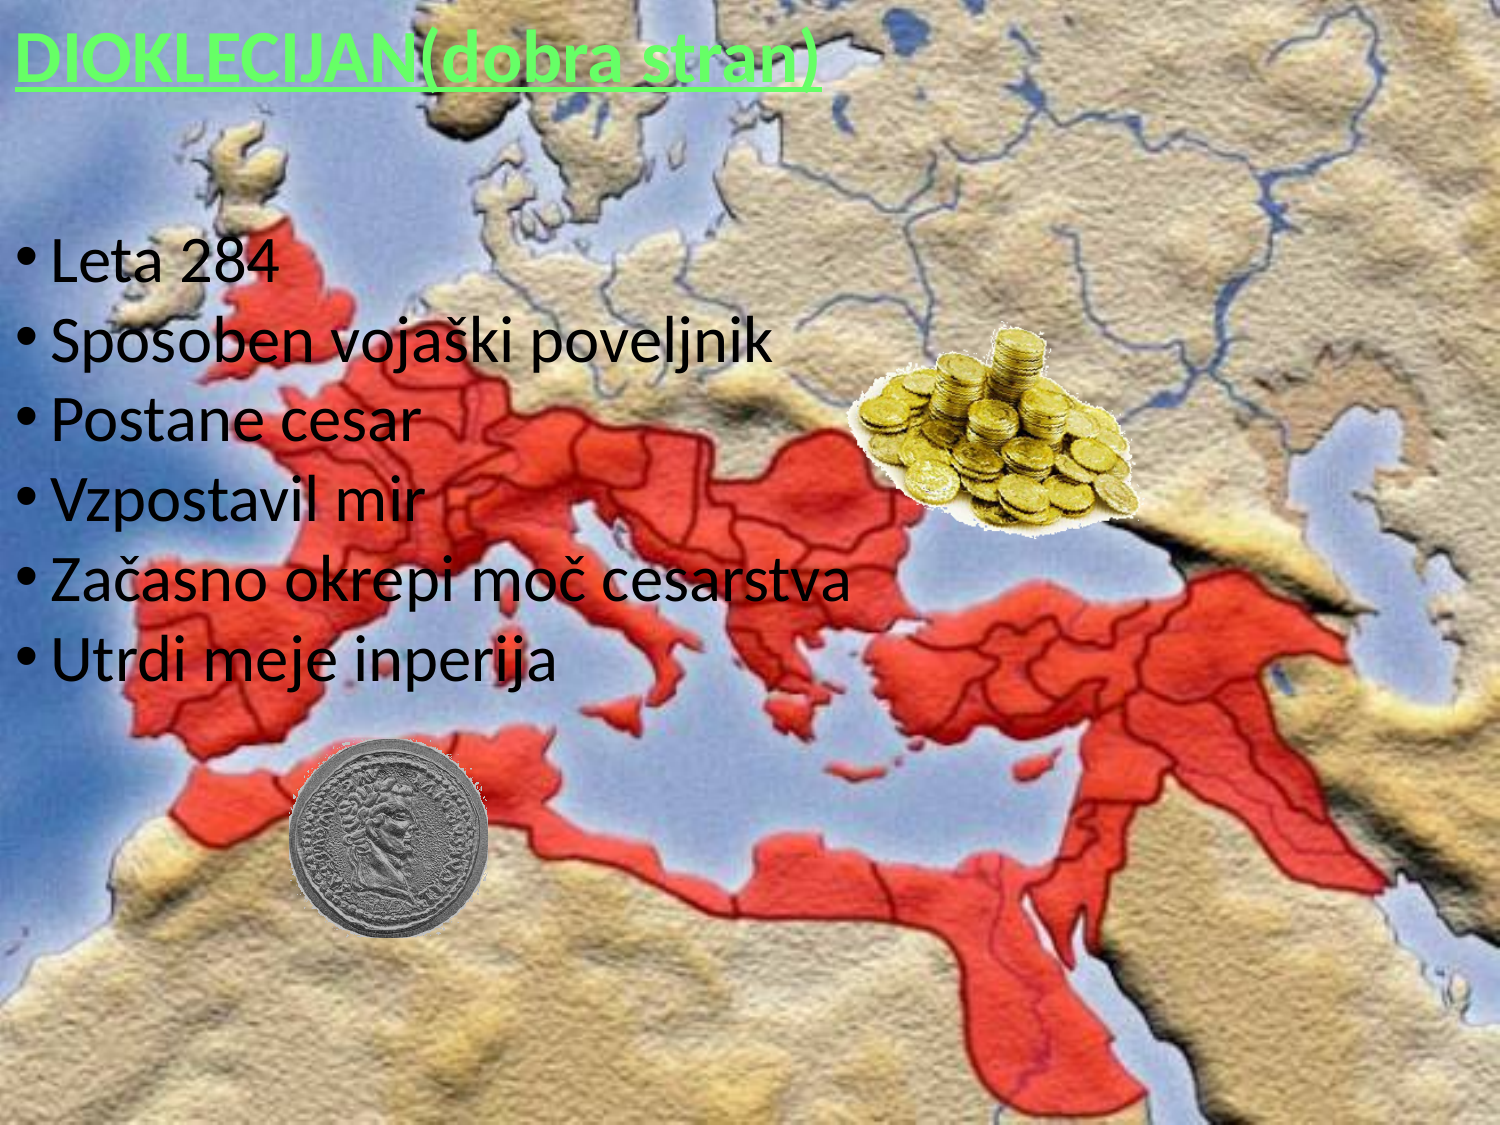

DIOKLECIJAN(dobra stran)
Leta 284
Sposoben vojaški poveljnik
Postane cesar
Vzpostavil mir
Začasno okrepi moč cesarstva
Utrdi meje inperija